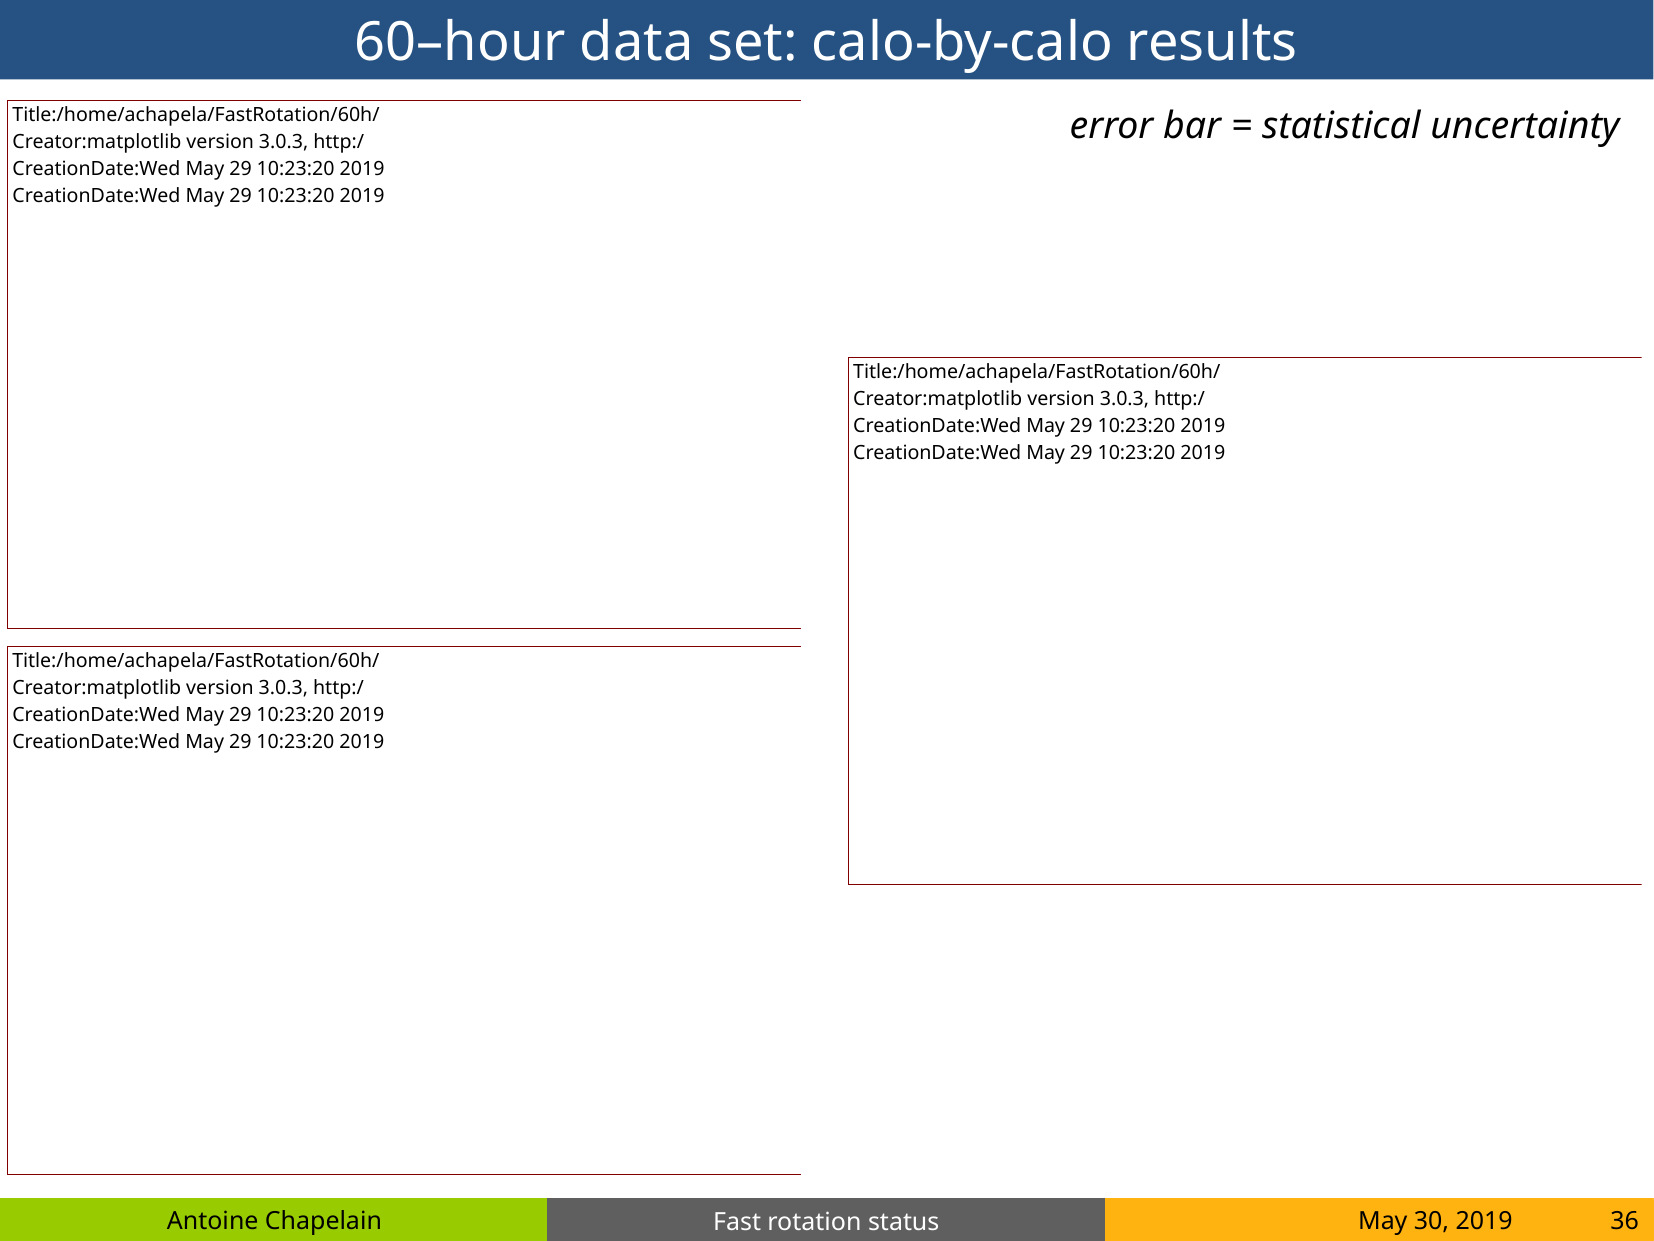

# 60–hour data set: calo-by-calo results
error bar = statistical uncertainty